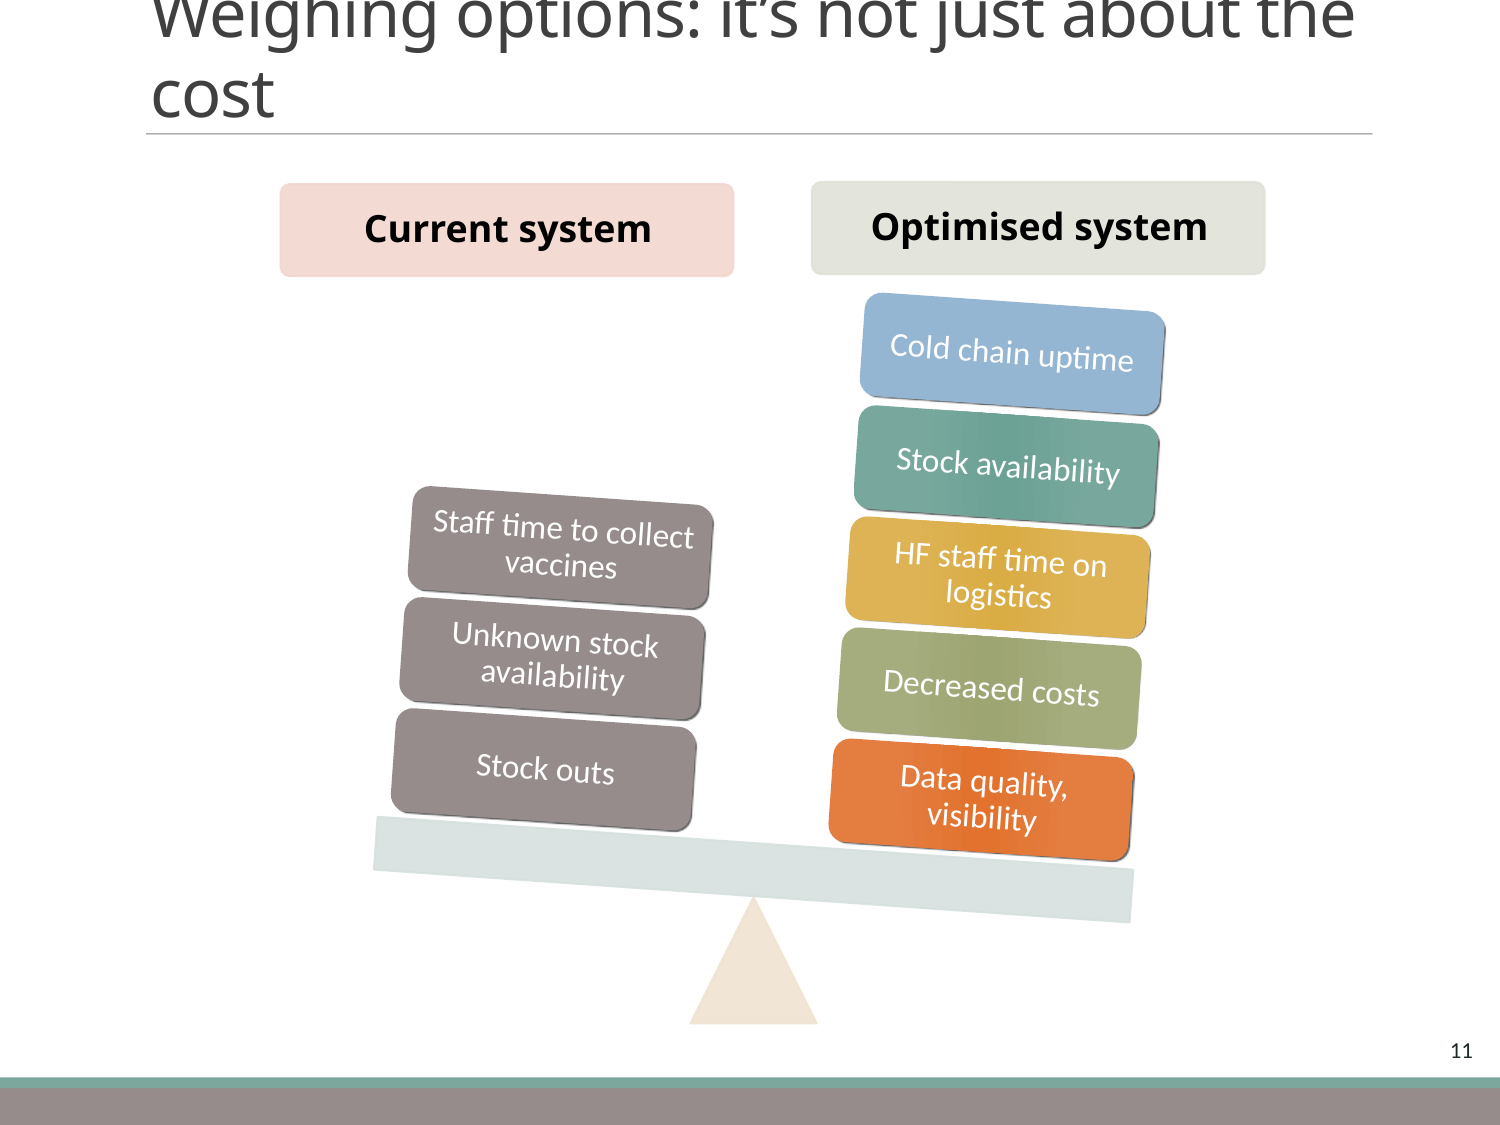

# Weighing options: it’s not just about the cost
Optimised system
Current system
Stock availability
Staff time to collect vaccines
HF staff time on logistics
Unknown stock availability
Decreased costs
Stock outs
Data quality, visibility
Cold chain uptime